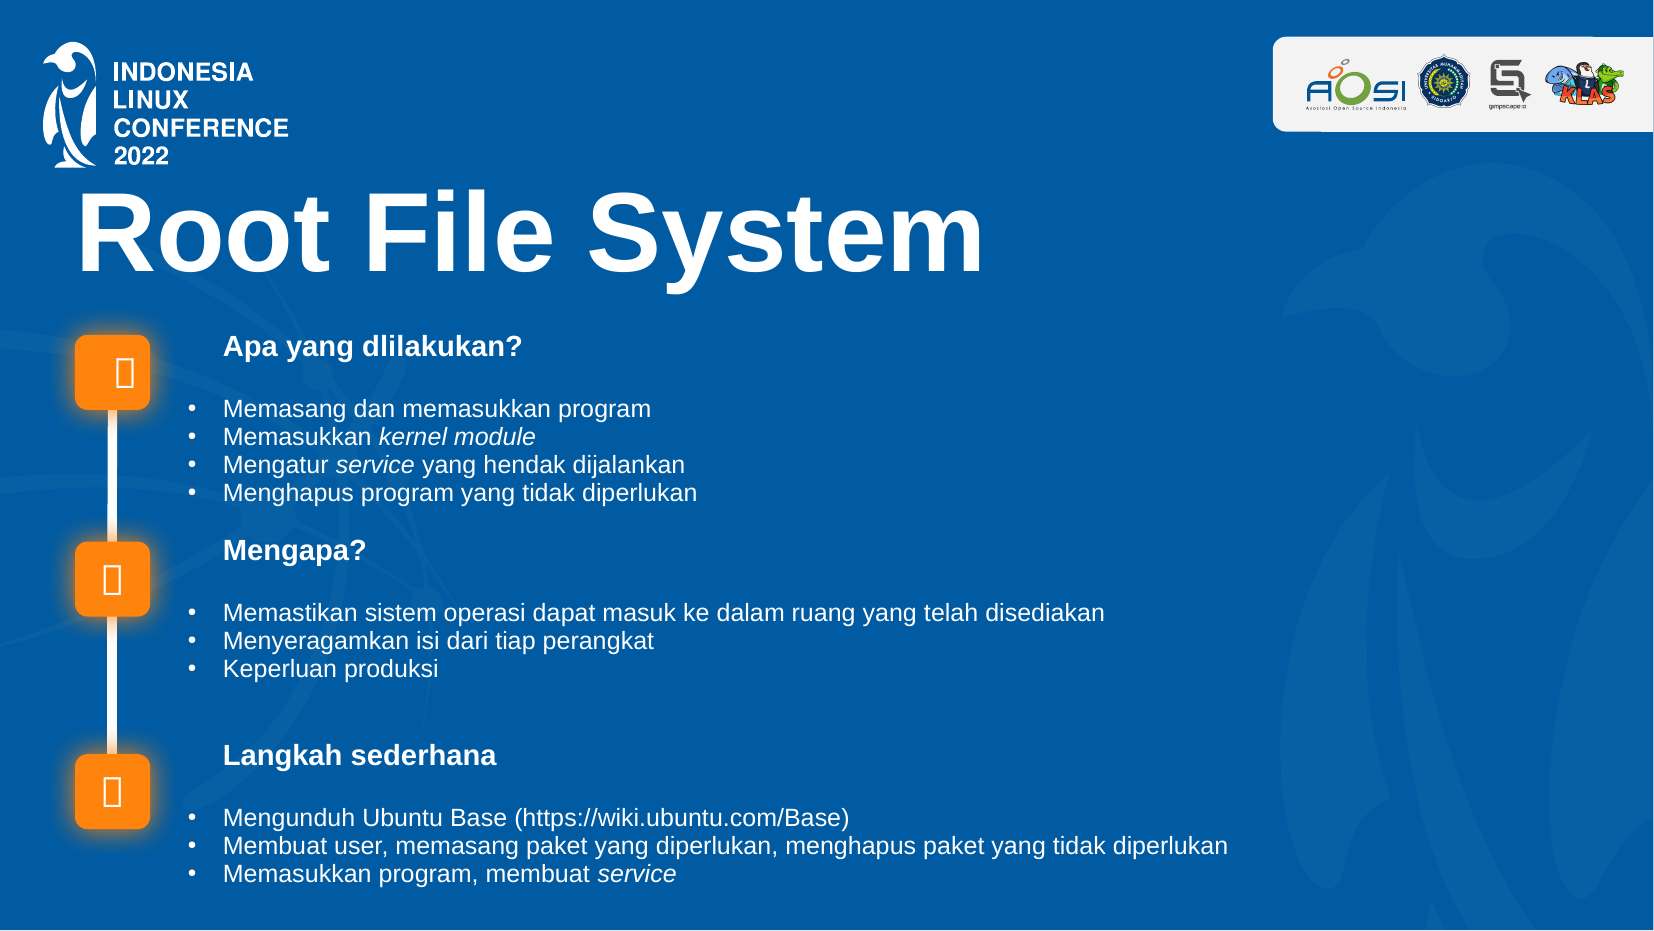

# Root File System
Apa yang dlilakukan?
Memasang dan memasukkan program
Memasukkan kernel module
Mengatur service yang hendak dijalankan
Menghapus program yang tidak diperlukan

Mengapa?
Memastikan sistem operasi dapat masuk ke dalam ruang yang telah disediakan
Menyeragamkan isi dari tiap perangkat
Keperluan produksi

Langkah sederhana
Mengunduh Ubuntu Base (https://wiki.ubuntu.com/Base)
Membuat user, memasang paket yang diperlukan, menghapus paket yang tidak diperlukan
Memasukkan program, membuat service
